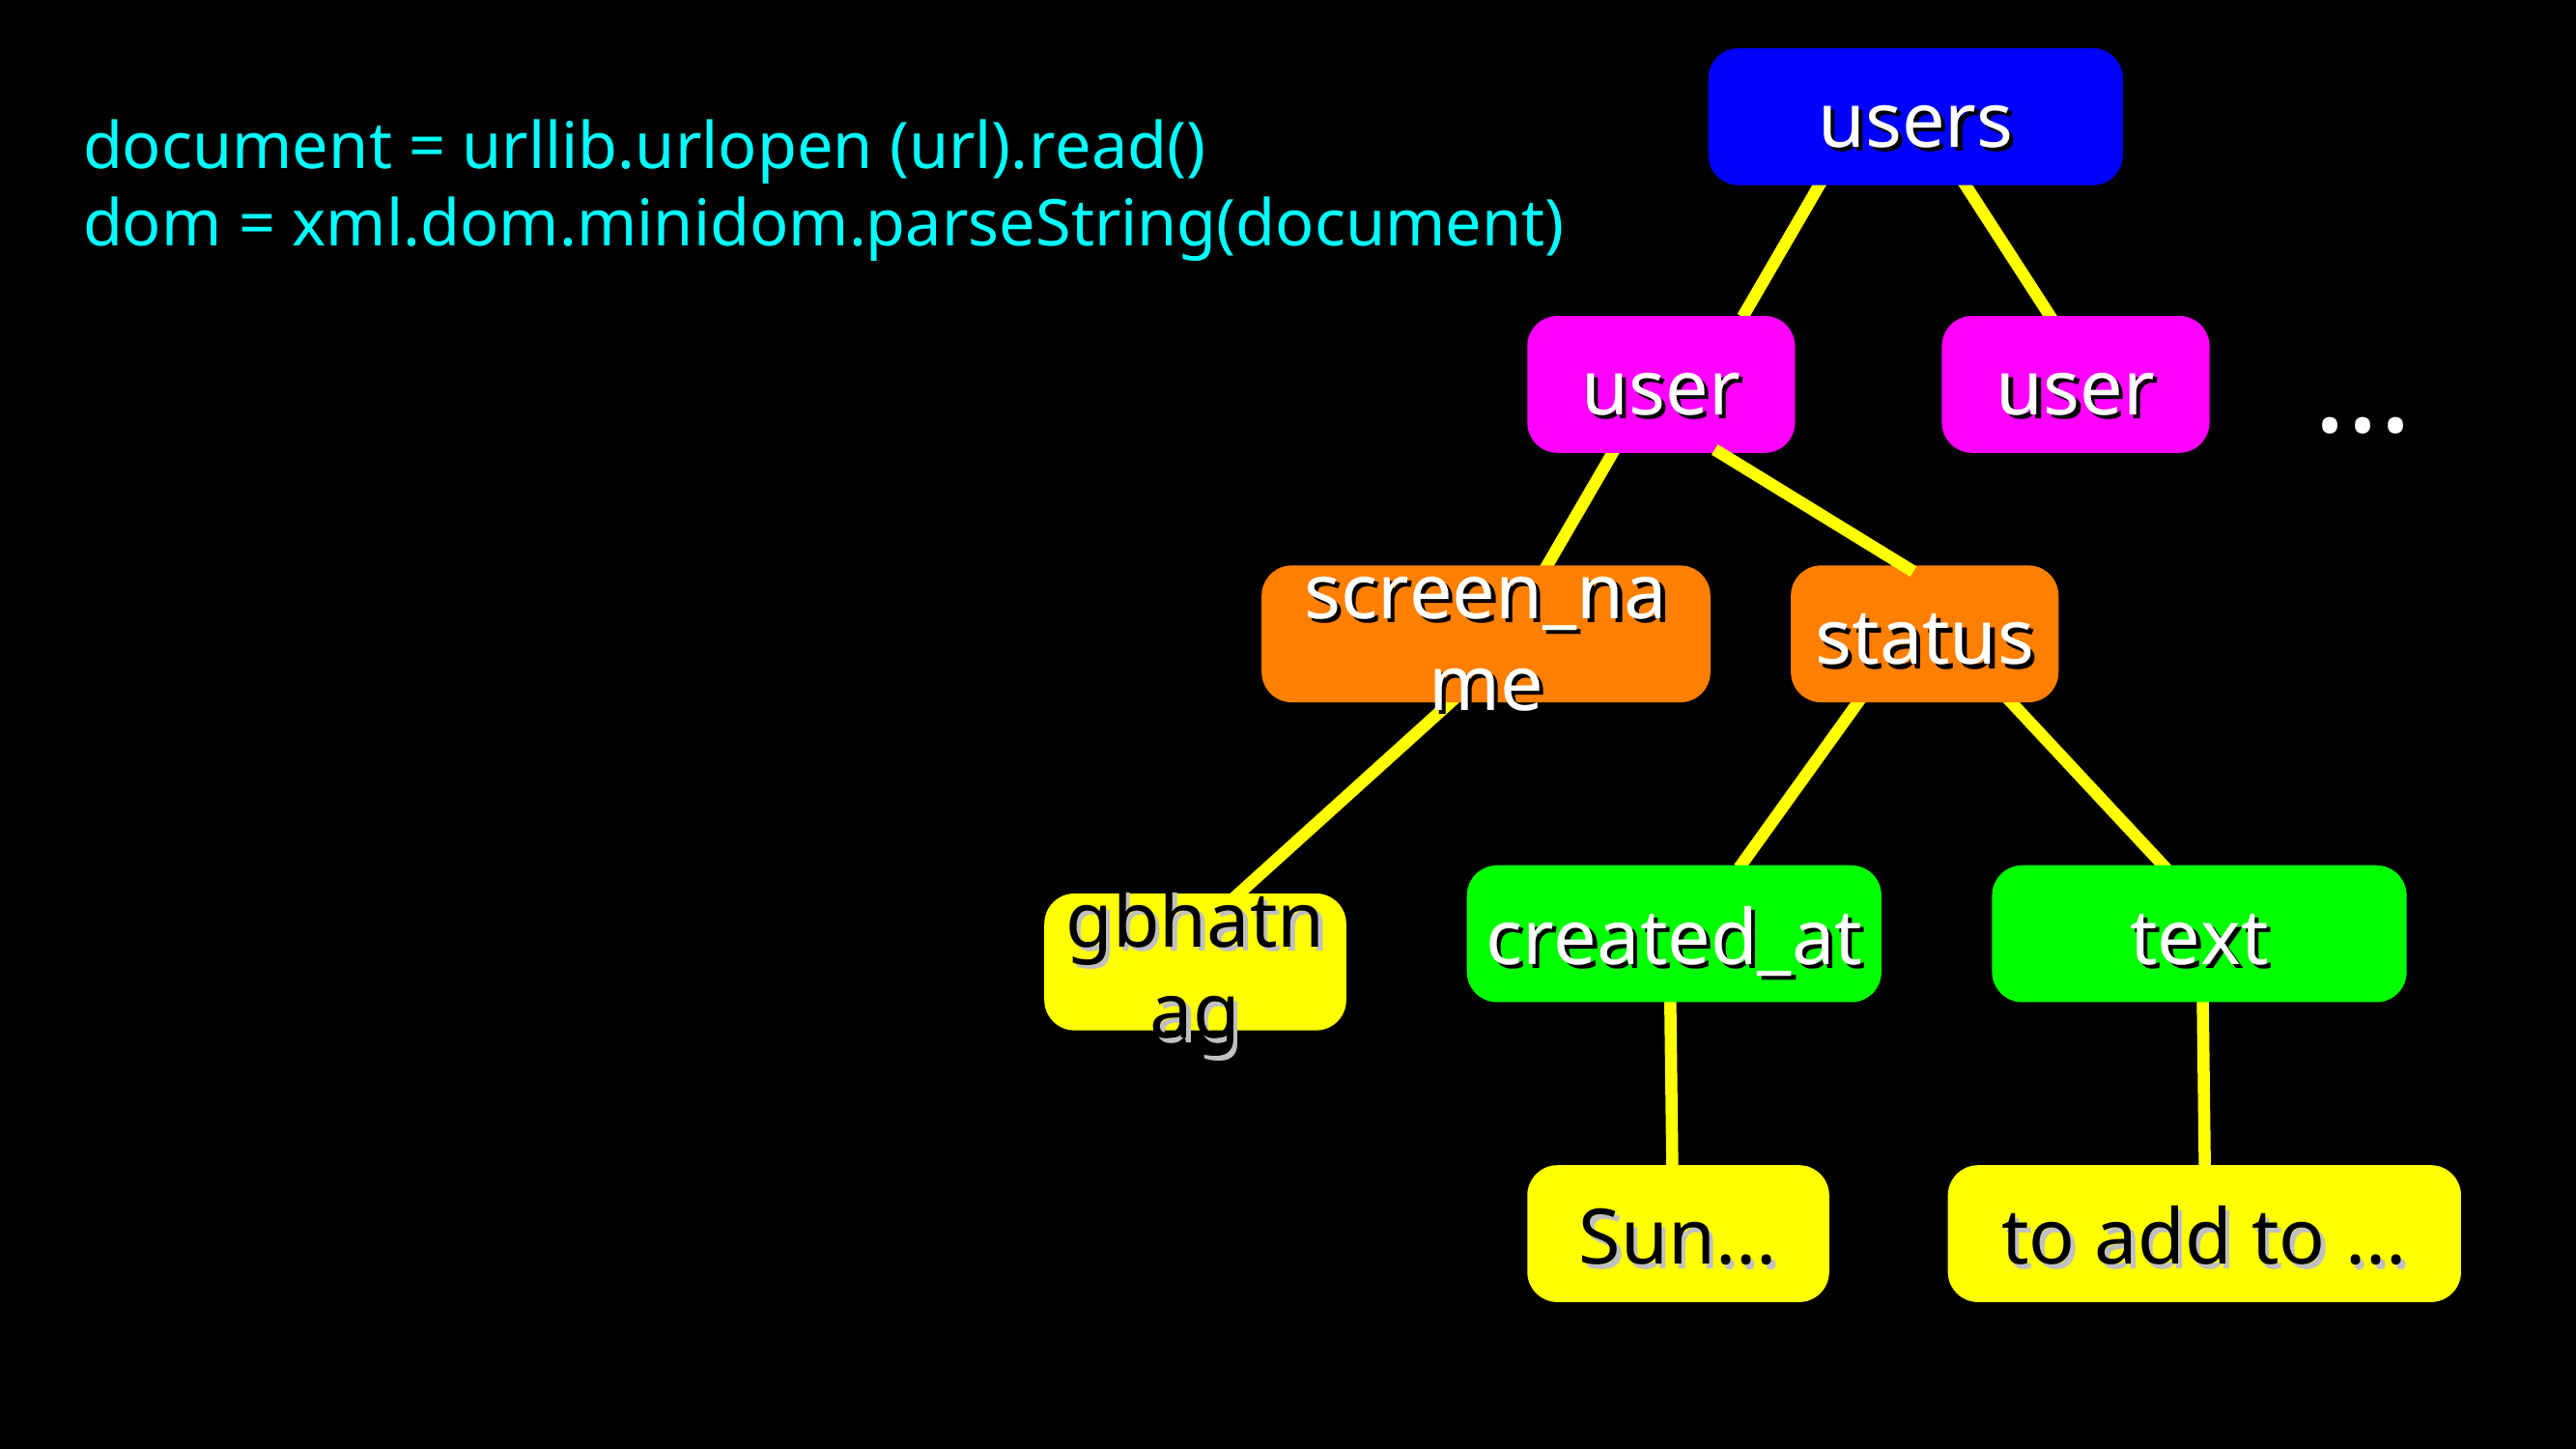

users
 document = urllib.urlopen (url).read()
 dom = xml.dom.minidom.parseString(document)
...
user
user
screen_name
status
created_at
text
gbhatnag
Sun...
to add to ...